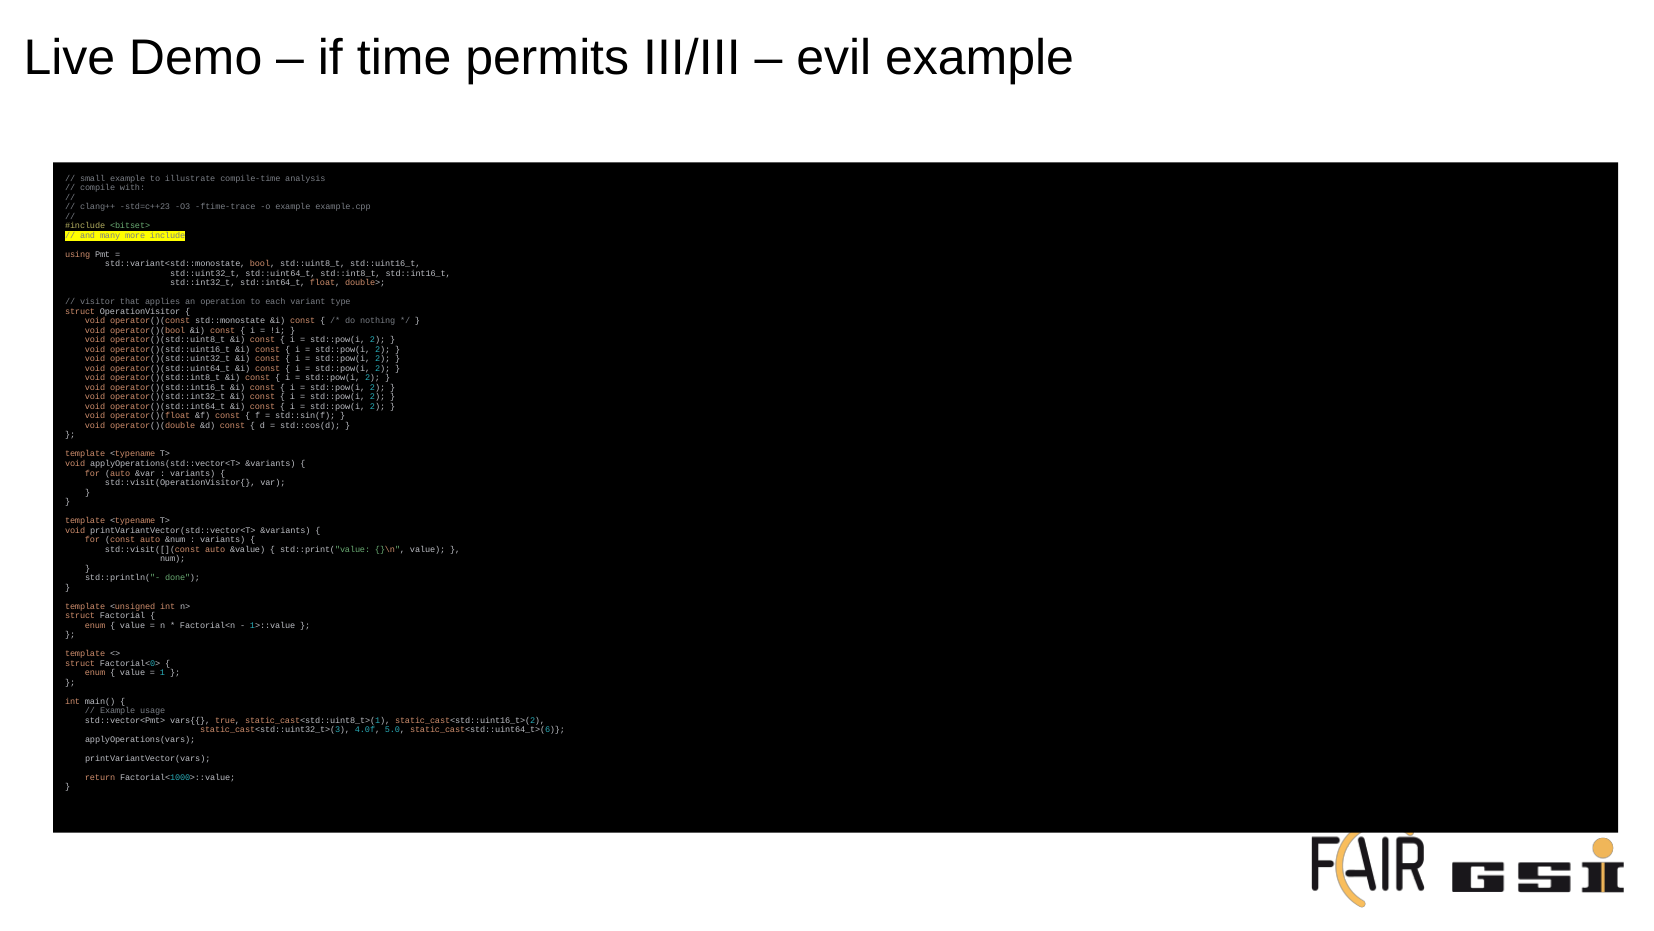

# Live Demo – if time permits III/III – evil example
// small example to illustrate compile-time analysis
// compile with:
//
// clang++ -std=c++23 -O3 -ftime-trace -o example example.cpp
//
#include <bitset>
// and many more include
using Pmt =
 std::variant<std::monostate, bool, std::uint8_t, std::uint16_t,
 std::uint32_t, std::uint64_t, std::int8_t, std::int16_t,
 std::int32_t, std::int64_t, float, double>;
// visitor that applies an operation to each variant type
struct OperationVisitor {
 void operator()(const std::monostate &i) const { /* do nothing */ }
 void operator()(bool &i) const { i = !i; }
 void operator()(std::uint8_t &i) const { i = std::pow(i, 2); }
 void operator()(std::uint16_t &i) const { i = std::pow(i, 2); }
 void operator()(std::uint32_t &i) const { i = std::pow(i, 2); }
 void operator()(std::uint64_t &i) const { i = std::pow(i, 2); }
 void operator()(std::int8_t &i) const { i = std::pow(i, 2); }
 void operator()(std::int16_t &i) const { i = std::pow(i, 2); }
 void operator()(std::int32_t &i) const { i = std::pow(i, 2); }
 void operator()(std::int64_t &i) const { i = std::pow(i, 2); }
 void operator()(float &f) const { f = std::sin(f); }
 void operator()(double &d) const { d = std::cos(d); }
};
template <typename T>
void applyOperations(std::vector<T> &variants) {
 for (auto &var : variants) {
 std::visit(OperationVisitor{}, var);
 }
}
template <typename T>
void printVariantVector(std::vector<T> &variants) {
 for (const auto &num : variants) {
 std::visit([](const auto &value) { std::print("value: {}\n", value); },
 num);
 }
 std::println("- done");
}
template <unsigned int n>
struct Factorial {
 enum { value = n * Factorial<n - 1>::value };
};
template <>
struct Factorial<0> {
 enum { value = 1 };
};
int main() {
 // Example usage
 std::vector<Pmt> vars{{}, true, static_cast<std::uint8_t>(1), static_cast<std::uint16_t>(2),
 static_cast<std::uint32_t>(3), 4.0f, 5.0, static_cast<std::uint64_t>(6)};
 applyOperations(vars);
 printVariantVector(vars);
 return Factorial<1000>::value;
}